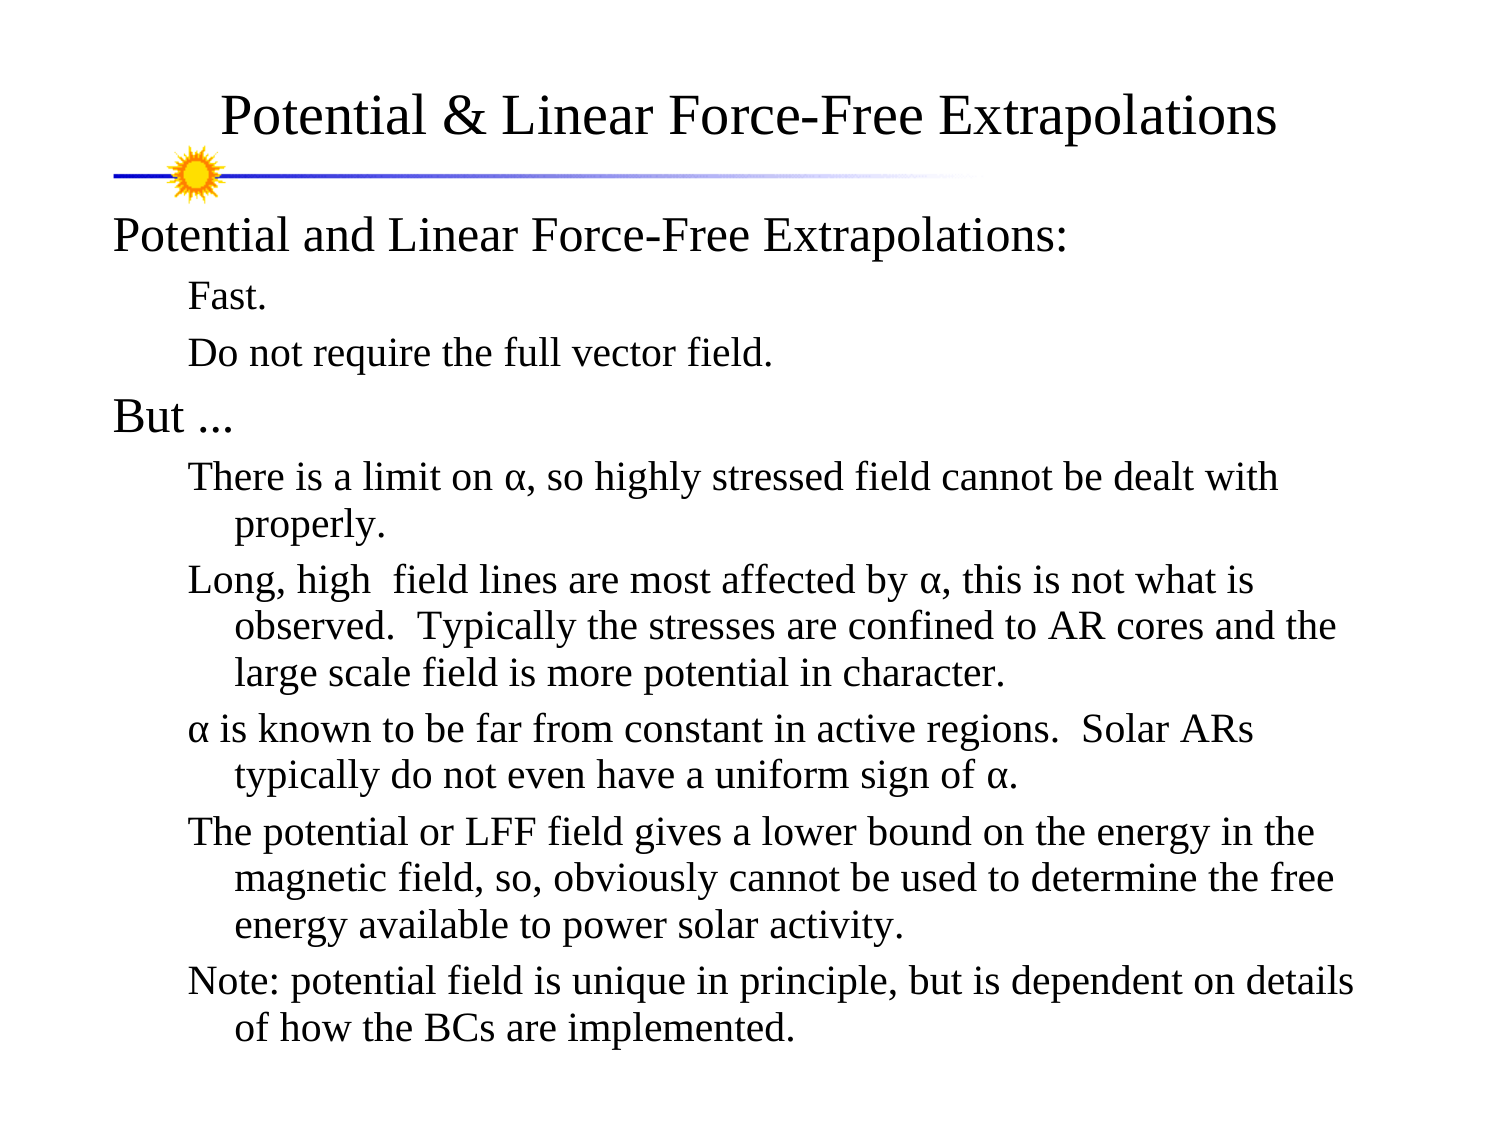

# Potential & Linear Force-Free Extrapolations
Potential and Linear Force-Free Extrapolations:
Fast.
Do not require the full vector field.
But ...
There is a limit on α, so highly stressed field cannot be dealt with properly.
Long, high field lines are most affected by α, this is not what is observed. Typically the stresses are confined to AR cores and the large scale field is more potential in character.
α is known to be far from constant in active regions. Solar ARs typically do not even have a uniform sign of α.
The potential or LFF field gives a lower bound on the energy in the magnetic field, so, obviously cannot be used to determine the free energy available to power solar activity.
Note: potential field is unique in principle, but is dependent on details of how the BCs are implemented.